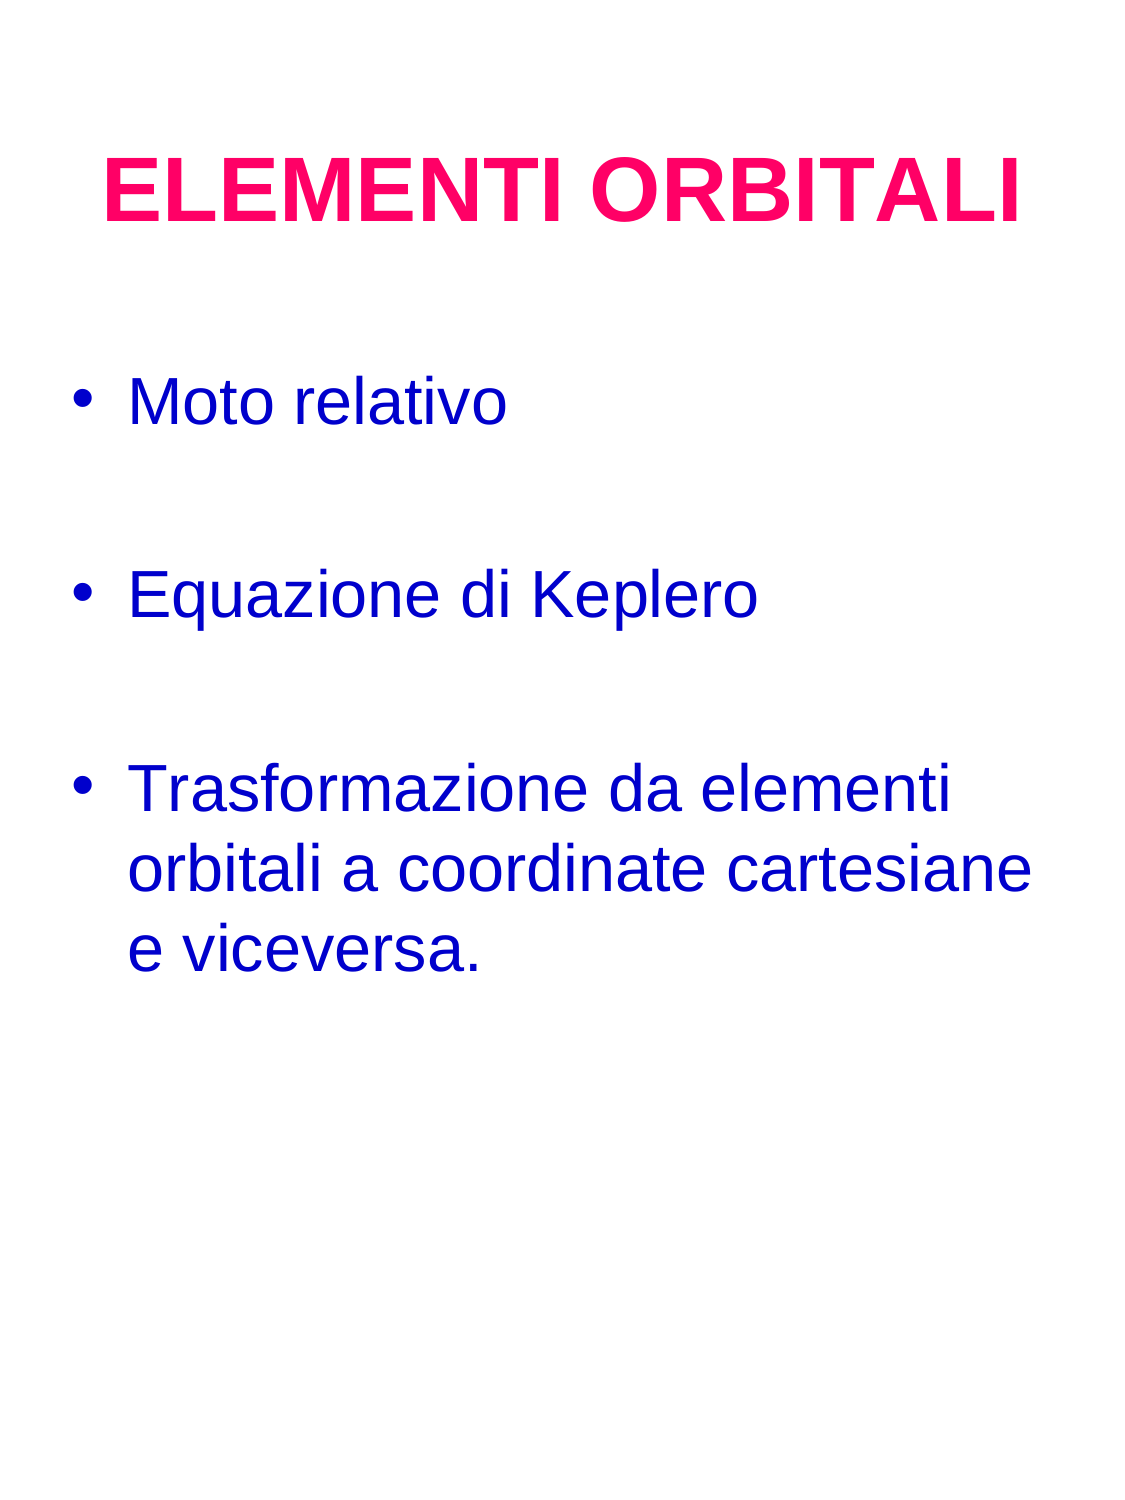

# ELEMENTI ORBITALI
Moto relativo
Equazione di Keplero
Trasformazione da elementi orbitali a coordinate cartesiane e viceversa.